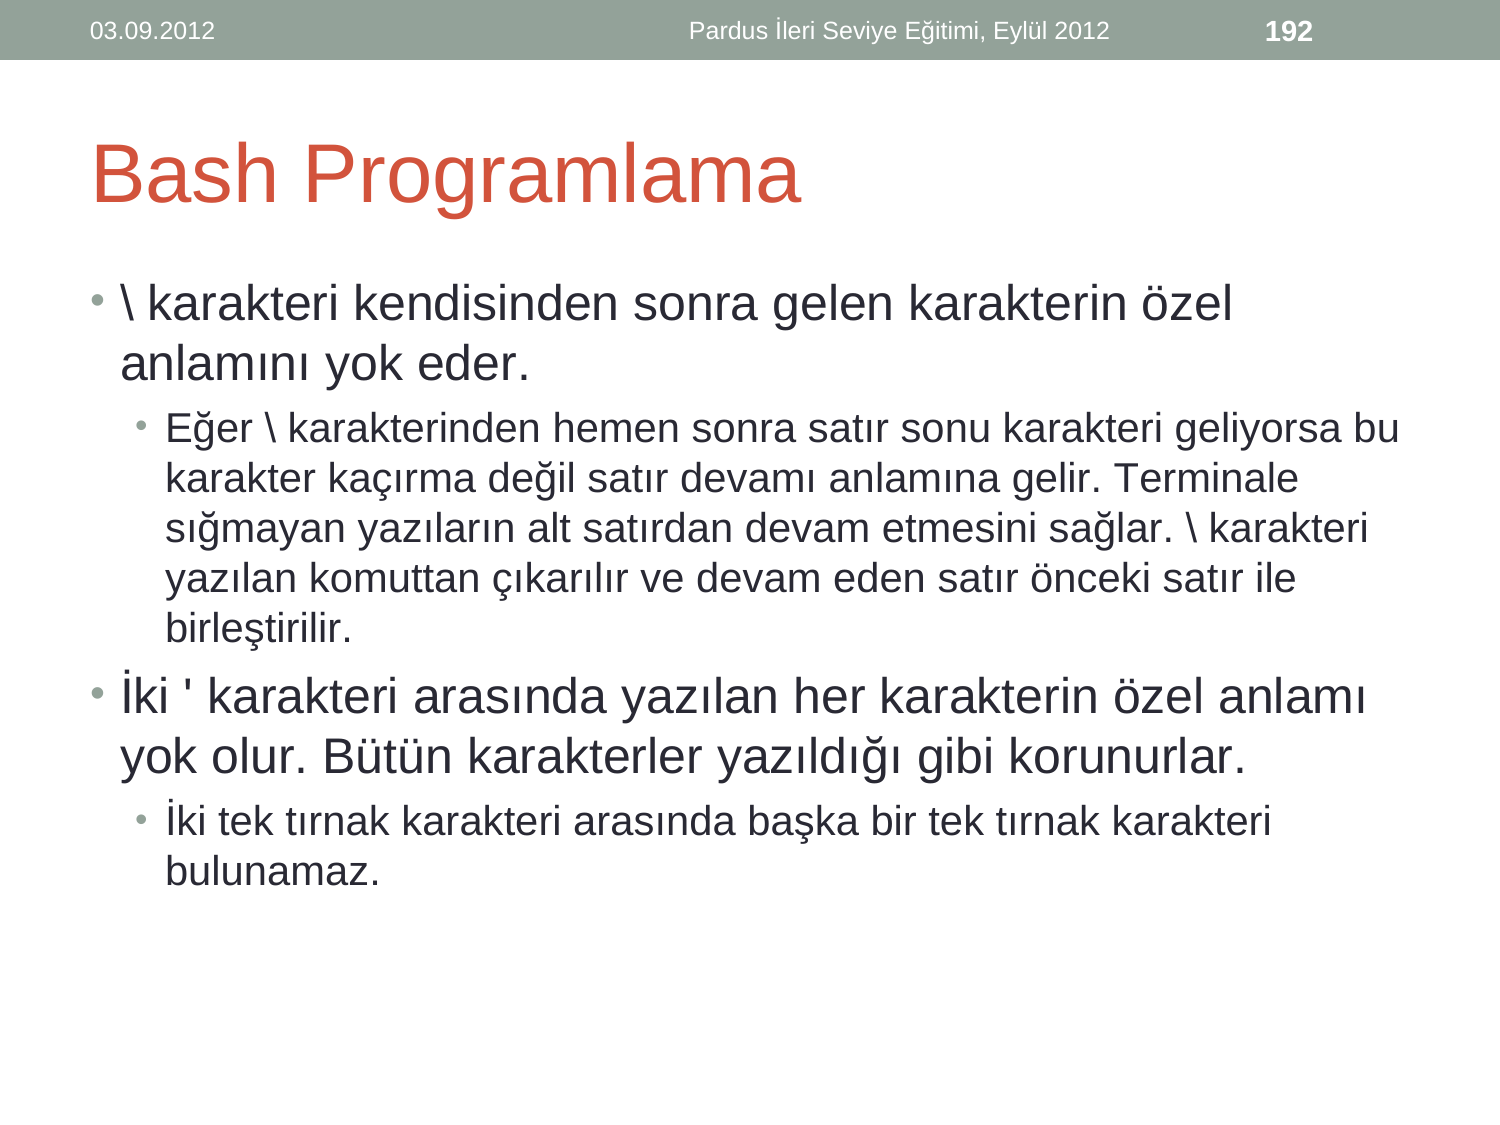

03.09.2012
Pardus İleri Seviye Eğitimi, Eylül 2012
# Bash Programlama
\ karakteri kendisinden sonra gelen karakterin özel anlamını yok eder.
Eğer \ karakterinden hemen sonra satır sonu karakteri geliyorsa bu karakter kaçırma değil satır devamı anlamına gelir. Terminale sığmayan yazıların alt satırdan devam etmesini sağlar. \ karakteri yazılan komuttan çıkarılır ve devam eden satır önceki satır ile birleştirilir.
İki ' karakteri arasında yazılan her karakterin özel anlamı yok olur. Bütün karakterler yazıldığı gibi korunurlar.
İki tek tırnak karakteri arasında başka bir tek tırnak karakteri bulunamaz.